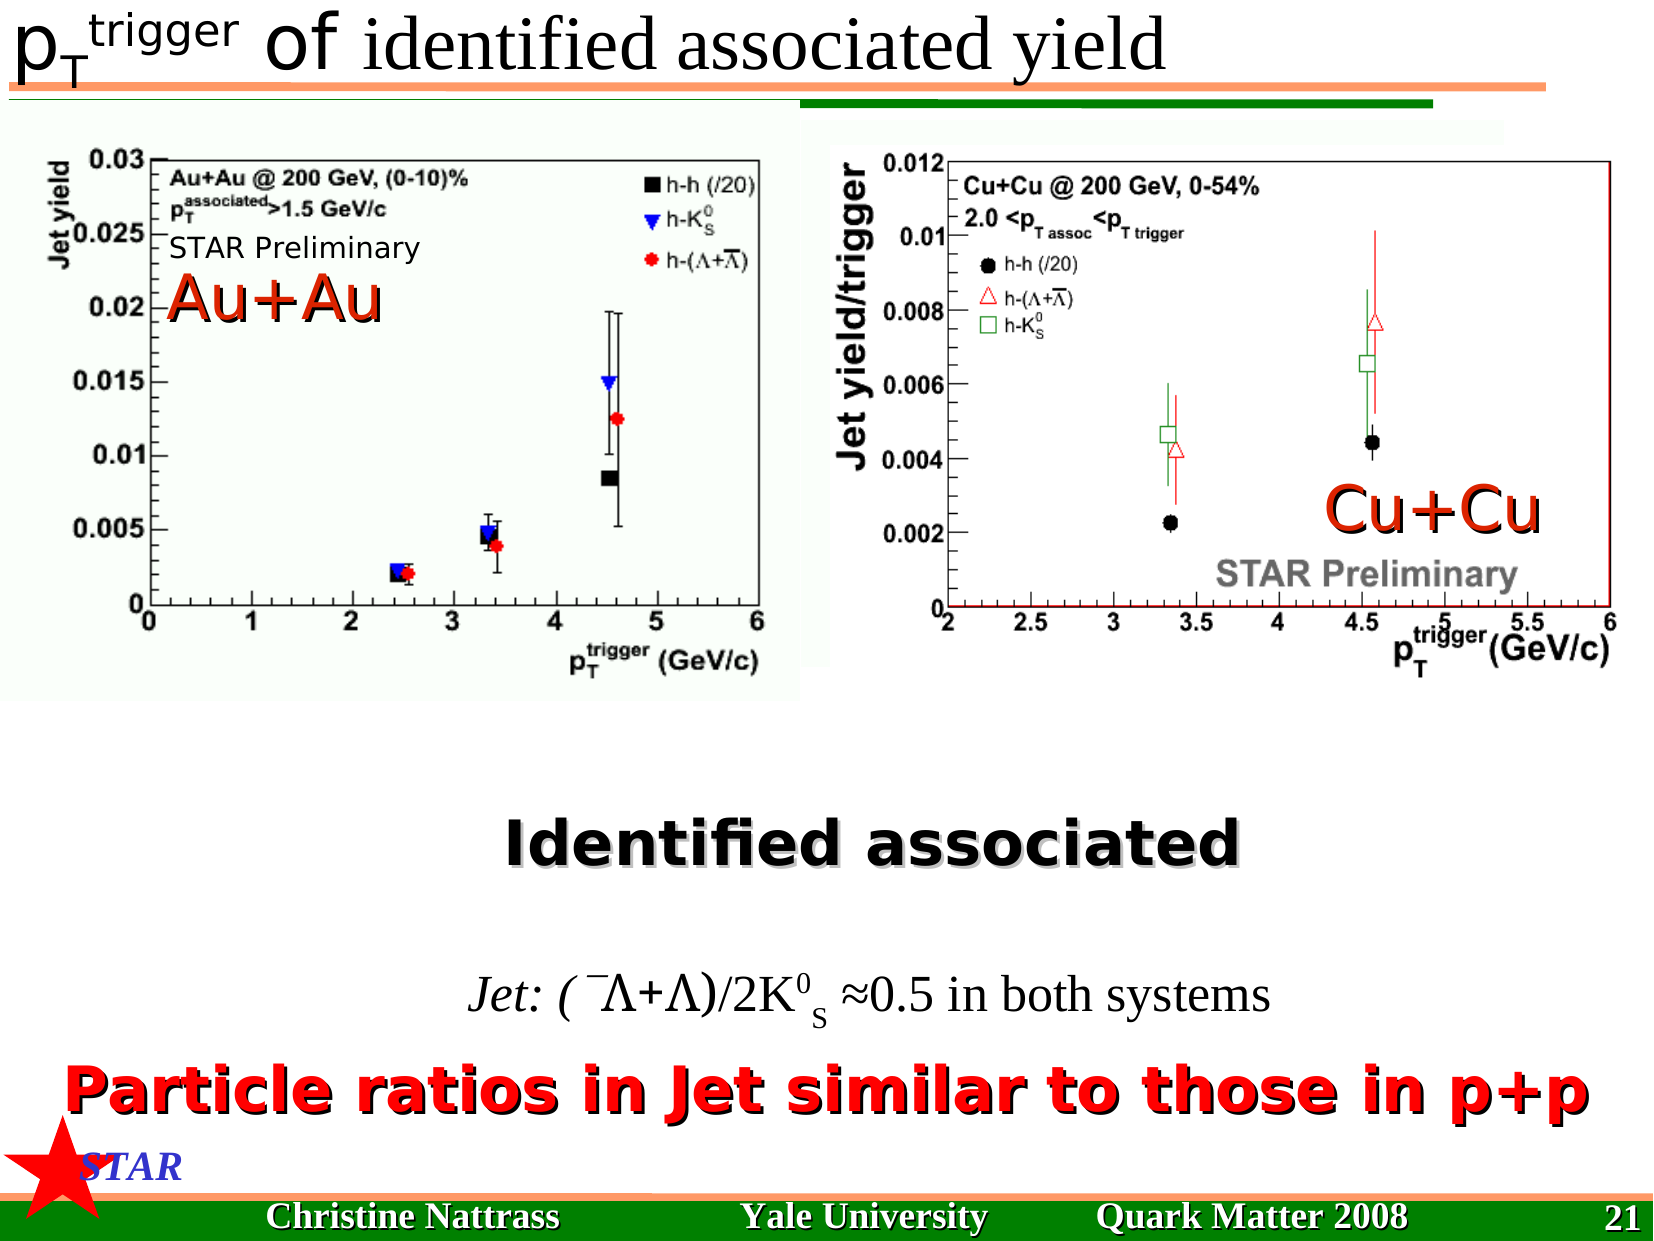

pTtrigger of identified associated yield
STAR Preliminary
Au+Au
STAR Preliminary
Au+Au
Cu+Cu
Identified associated
Jet: (Λ+Λ)/2K0S ≈0.5 in both systems
Particle ratios in Jet similar to those in p+p